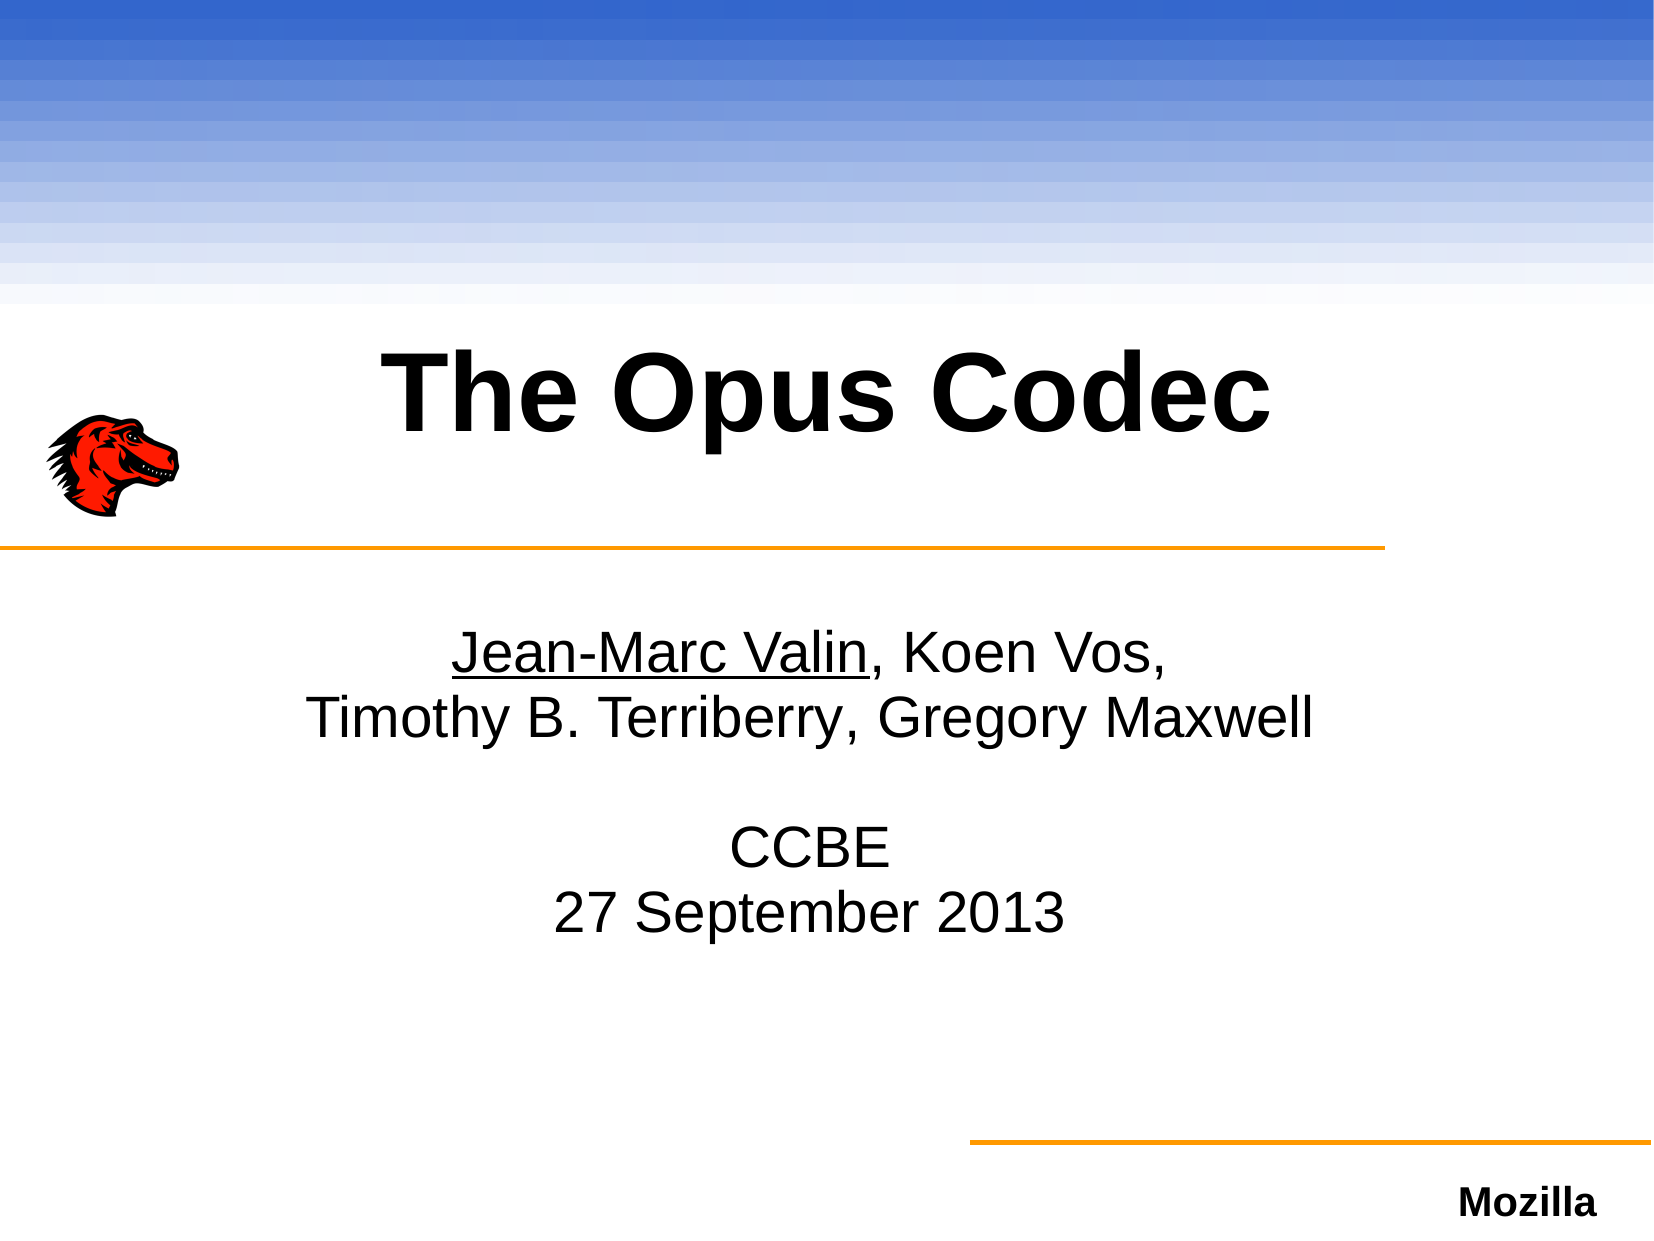

# The Opus Codec
Jean-Marc Valin, Koen Vos,
Timothy B. Terriberry, Gregory Maxwell
CCBE
27 September 2013